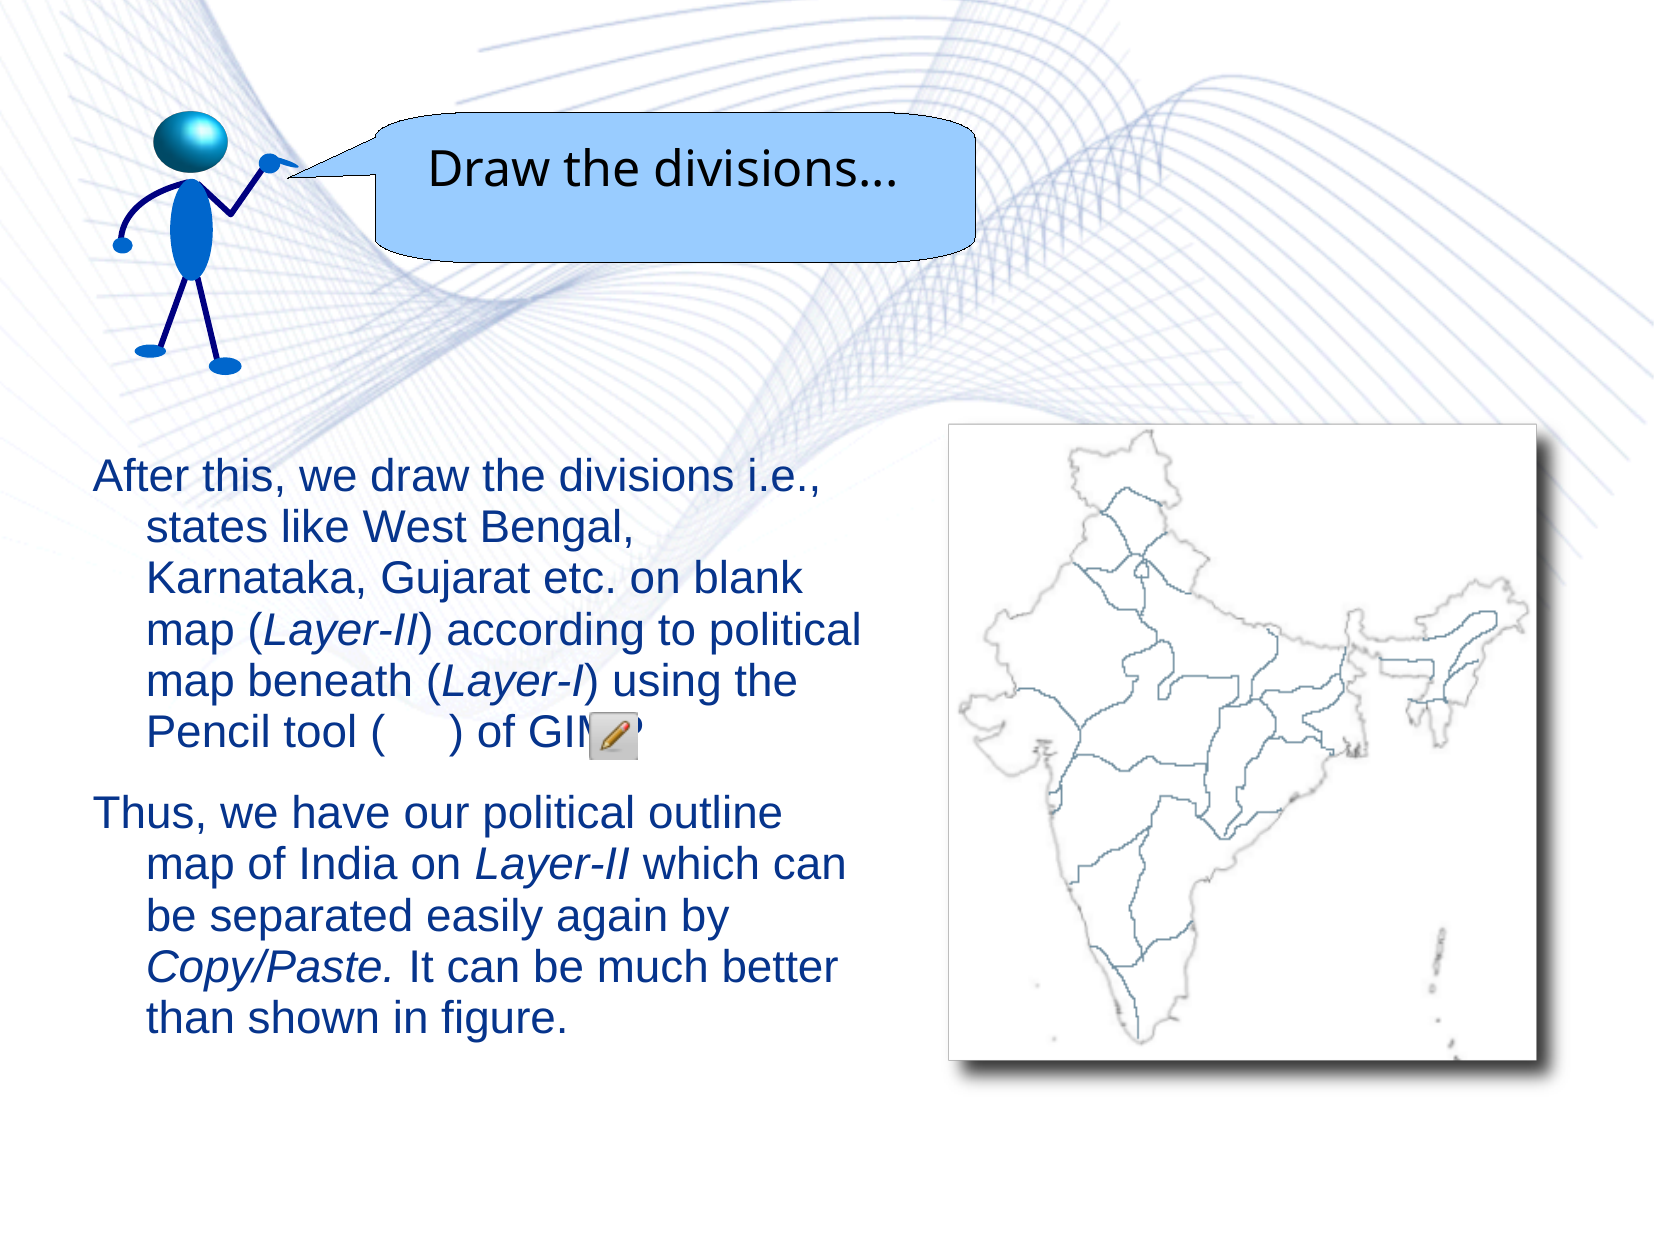

Draw the divisions...
# After this, we draw the divisions i.e., states like West Bengal, Karnataka, Gujarat etc. on blank map (Layer-II) according to political map beneath (Layer-I) using the Pencil tool ( ) of GIMP
Thus, we have our political outline map of India on Layer-II which can be separated easily again by Copy/Paste. It can be much better than shown in figure.